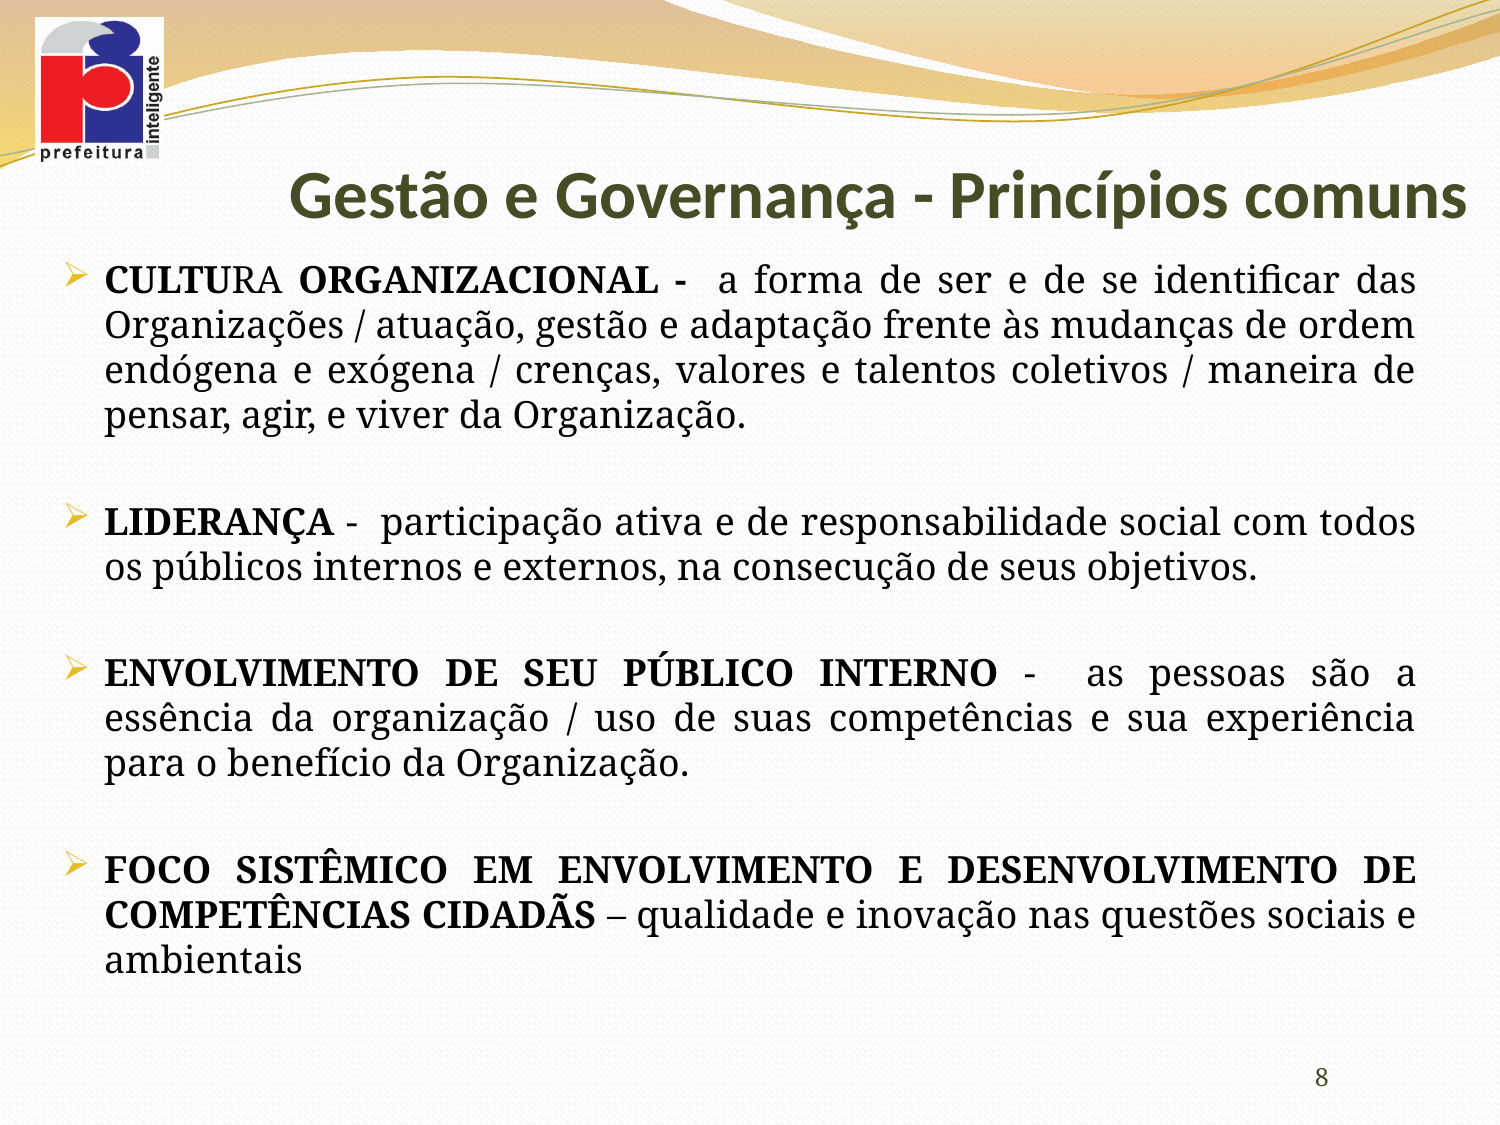

Gestão e Governança - Princípios comuns
# CULTURA ORGANIZACIONAL - a forma de ser e de se identificar das Organizações / atuação, gestão e adaptação frente às mudanças de ordem endógena e exógena / crenças, valores e talentos coletivos / maneira de pensar, agir, e viver da Organização.
LIDERANÇA - participação ativa e de responsabilidade social com todos os públicos internos e externos, na consecução de seus objetivos.
ENVOLVIMENTO DE SEU PÚBLICO INTERNO - as pessoas são a essência da organização / uso de suas competências e sua experiência para o benefício da Organização.
FOCO SISTÊMICO EM ENVOLVIMENTO E DESENVOLVIMENTO DE COMPETÊNCIAS CIDADÃS – qualidade e inovação nas questões sociais e ambientais